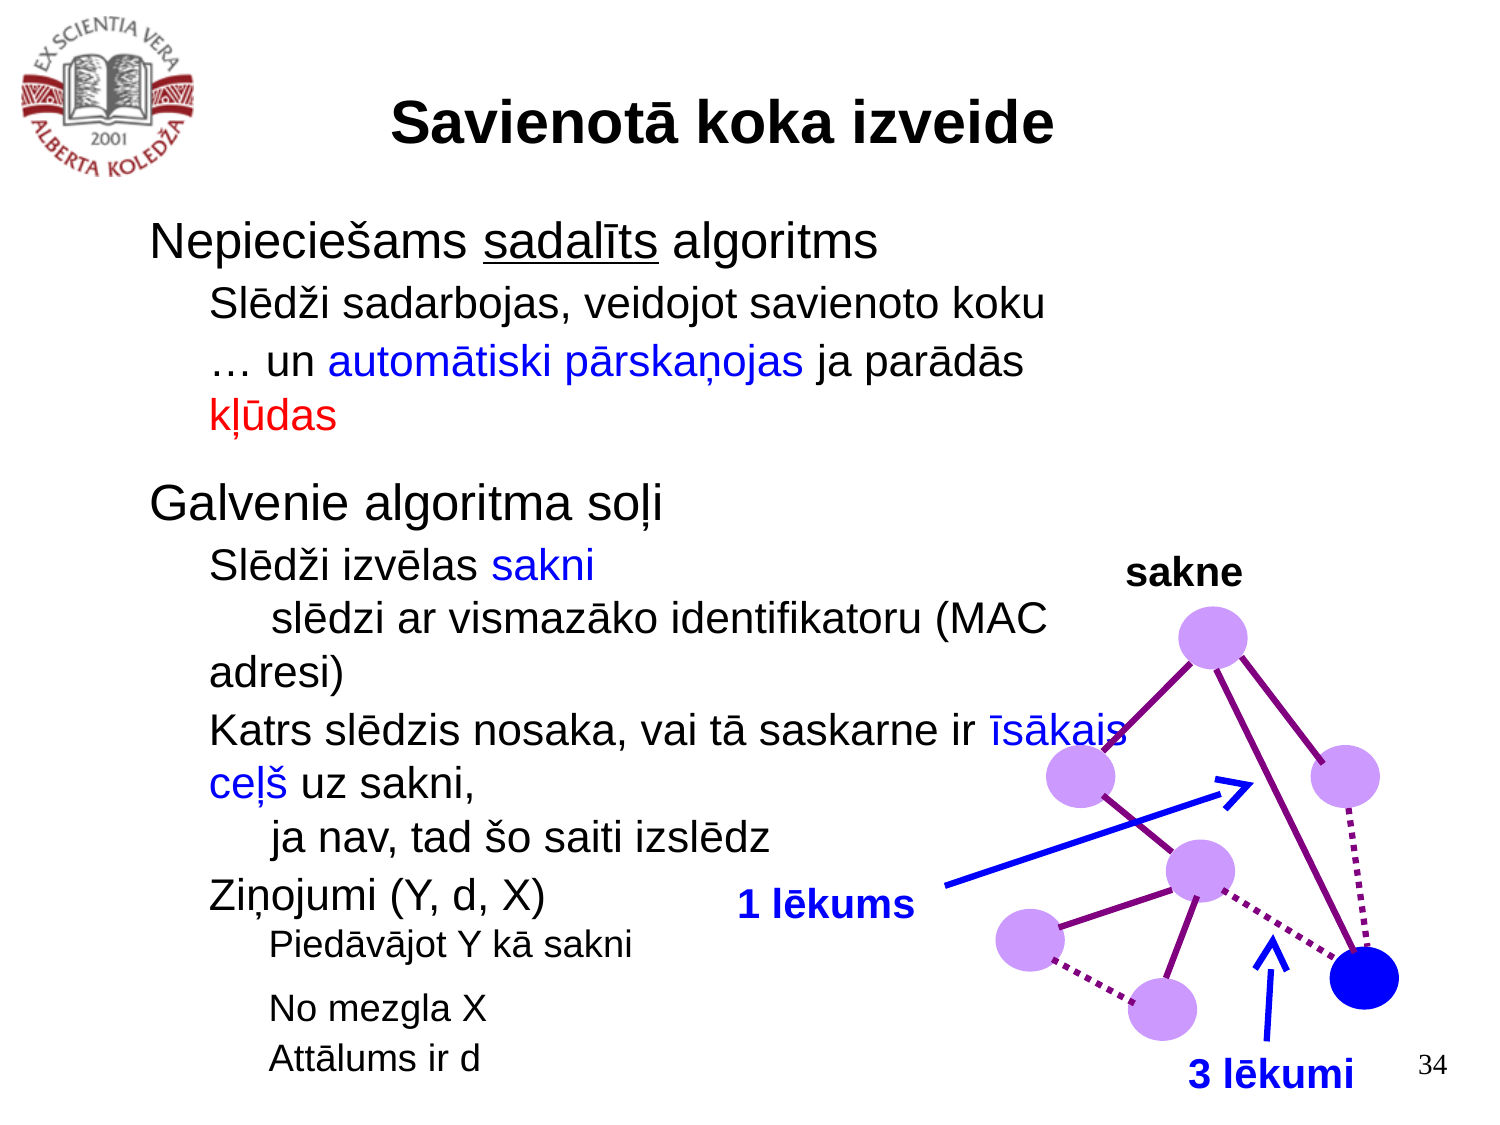

# Savienotā koka izveide
Nepieciešams sadalīts algoritms
Slēdži sadarbojas, veidojot savienoto koku
… un automātiski pārskaņojas ja parādās kļūdas
Galvenie algoritma soļi
Slēdži izvēlas sakni
	slēdzi ar vismazāko identifikatoru (MAC adresi)
Katrs slēdzis nosaka, vai tā saskarne ir īsākais ceļš uz sakni,
	ja nav, tad šo saiti izslēdz
Ziņojumi (Y, d, X)
Piedāvājot Y kā sakni
No mezgla X
Attālums ir d
sakne
1 lēkums
3 lēkumi